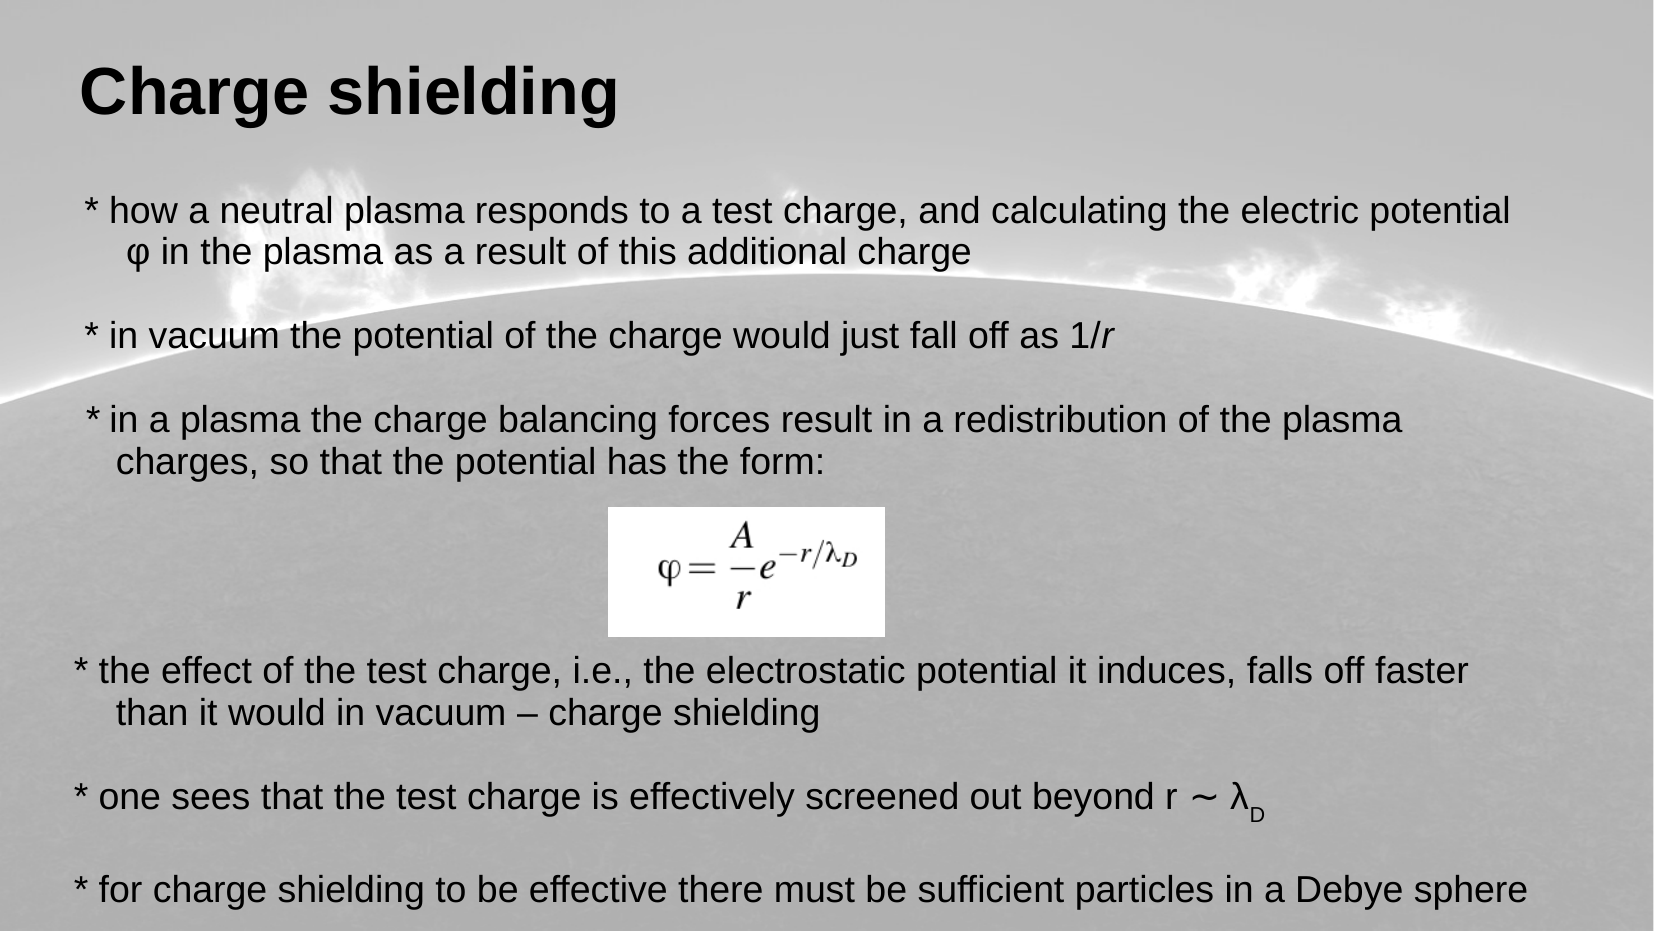

Charge shielding
* how a neutral plasma responds to a test charge, and calculating the electric potential φ in the plasma as a result of this additional charge
* in vacuum the potential of the charge would just fall off as 1/r
* in a plasma the charge balancing forces result in a redistribution of the plasma
 charges, so that the potential has the form:
* the effect of the test charge, i.e., the electrostatic potential it induces, falls off faster
 than it would in vacuum – charge shielding
* one sees that the test charge is effectively screened out beyond r ∼ λD
* for charge shielding to be effective there must be sufficient particles in a Debye sphere